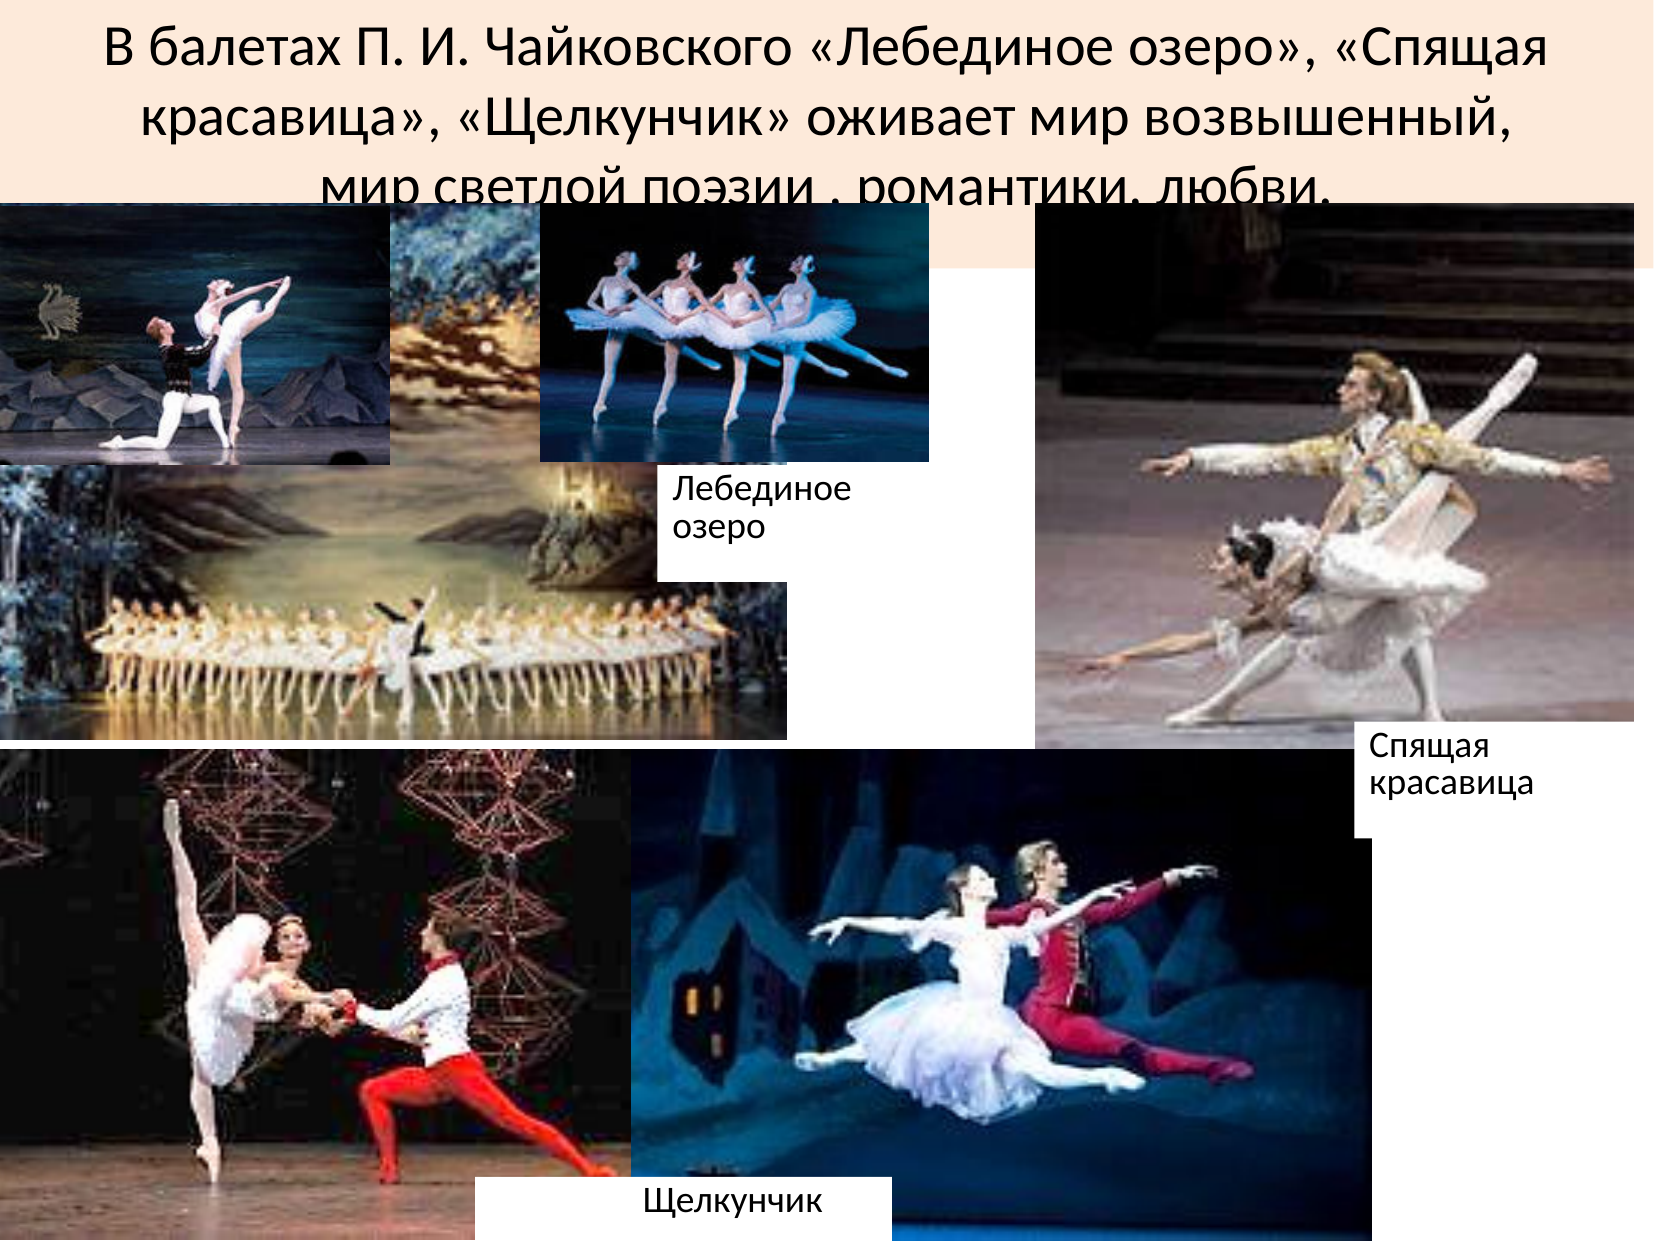

# В балетах П. И. Чайковского «Лебединое озеро», «Спящая красавица», «Щелкунчик» оживает мир возвышенный, мир светлой поэзии , романтики, любви.
Лебединое озеро
Спящая красавица
 Щелкунчик